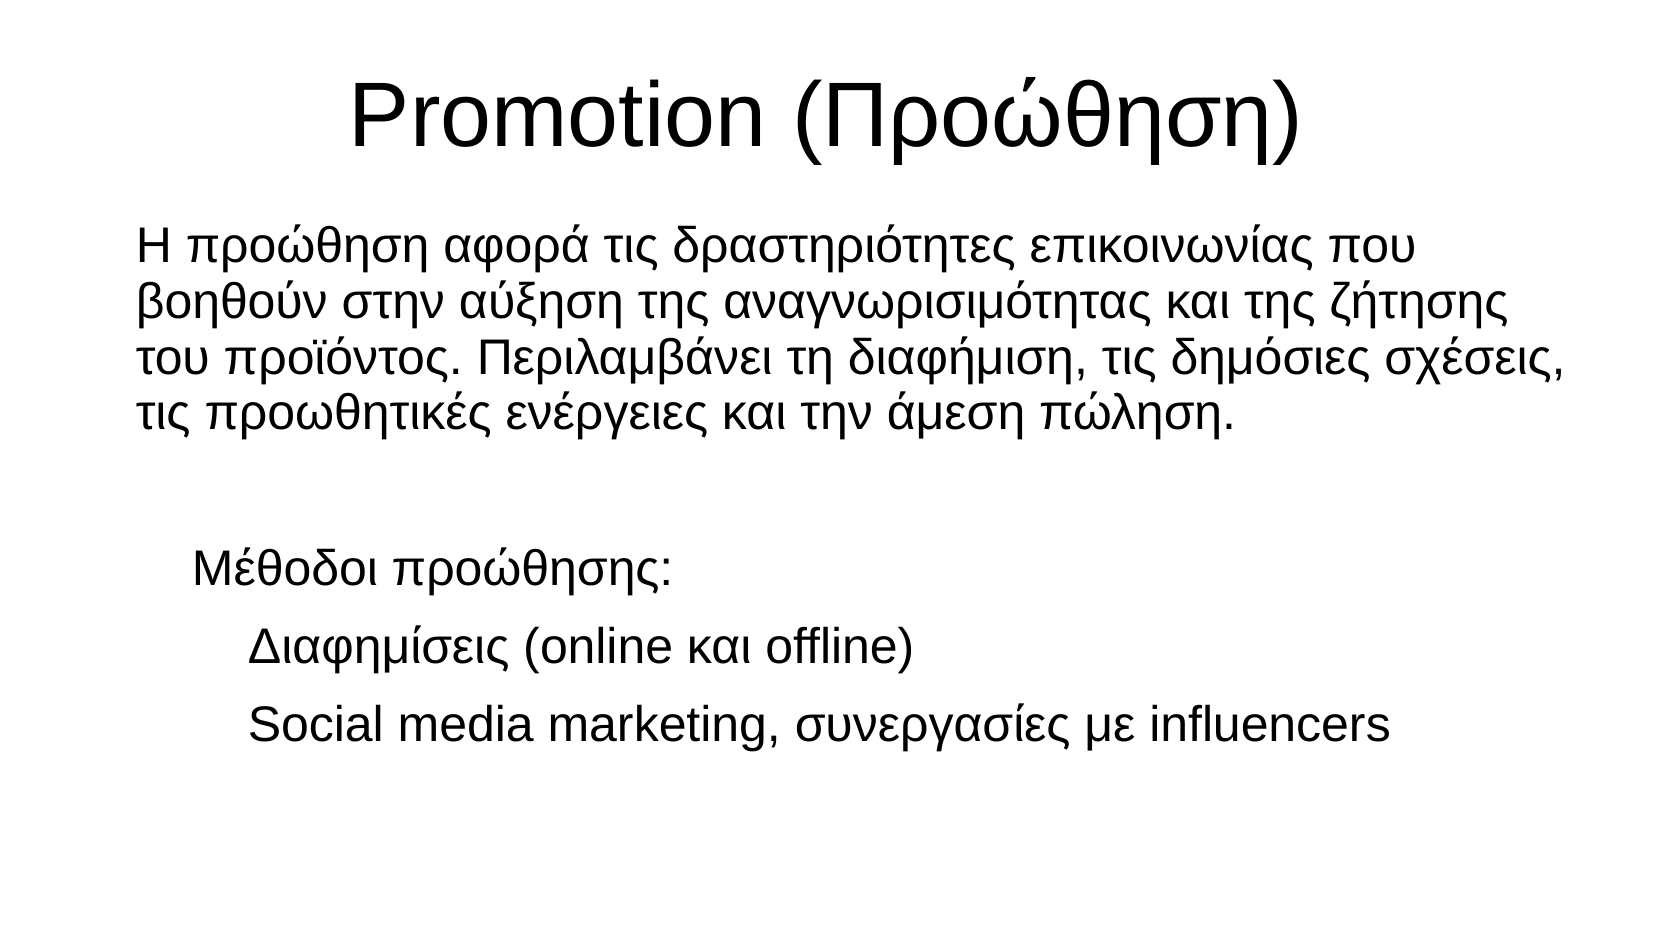

# Promotion (Προώθηση)
Η προώθηση αφορά τις δραστηριότητες επικοινωνίας που βοηθούν στην αύξηση της αναγνωρισιμότητας και της ζήτησης του προϊόντος. Περιλαμβάνει τη διαφήμιση, τις δημόσιες σχέσεις, τις προωθητικές ενέργειες και την άμεση πώληση.
 Μέθοδοι προώθησης:
 Διαφημίσεις (online και offline)
 Social media marketing, συνεργασίες με influencers